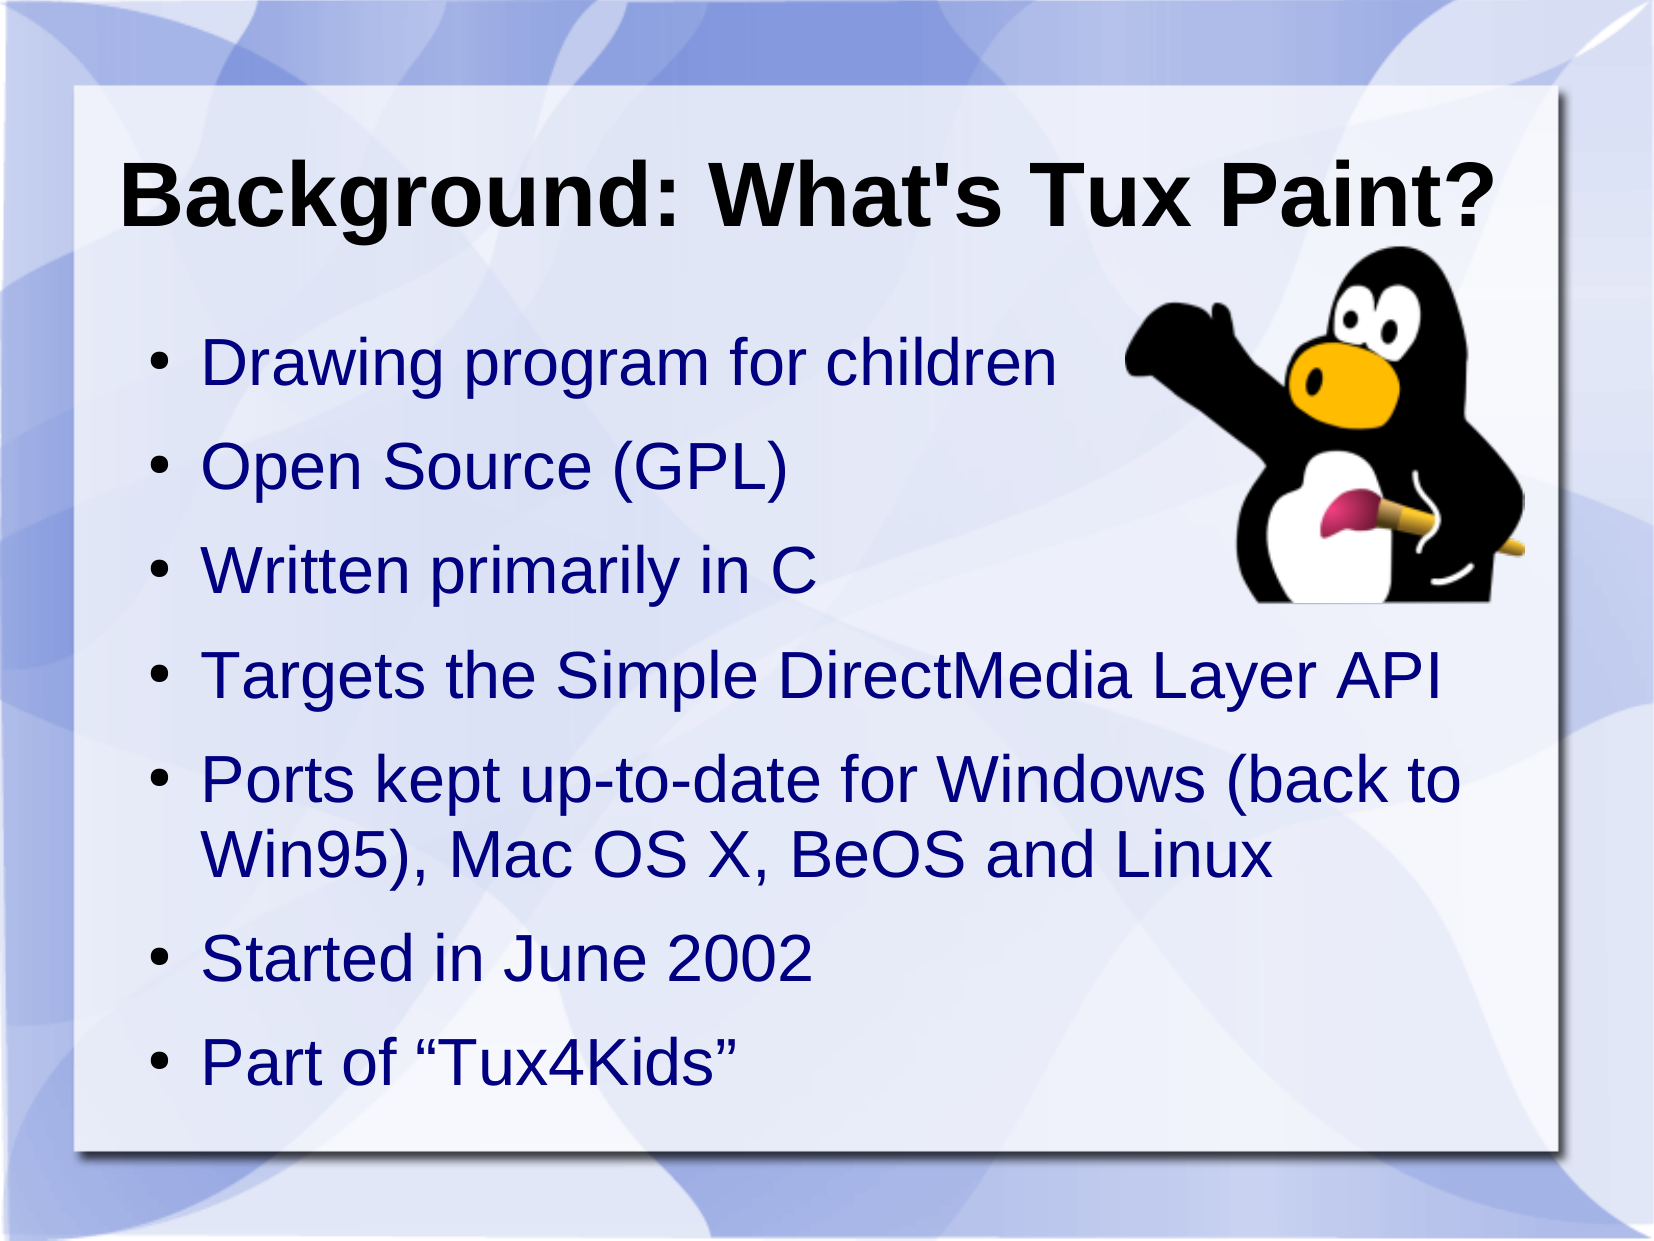

# Background: What's Tux Paint?
Drawing program for children
Open Source (GPL)
Written primarily in C
Targets the Simple DirectMedia Layer API
Ports kept up-to-date for Windows (back to Win95), Mac OS X, BeOS and Linux
Started in June 2002
Part of “Tux4Kids”